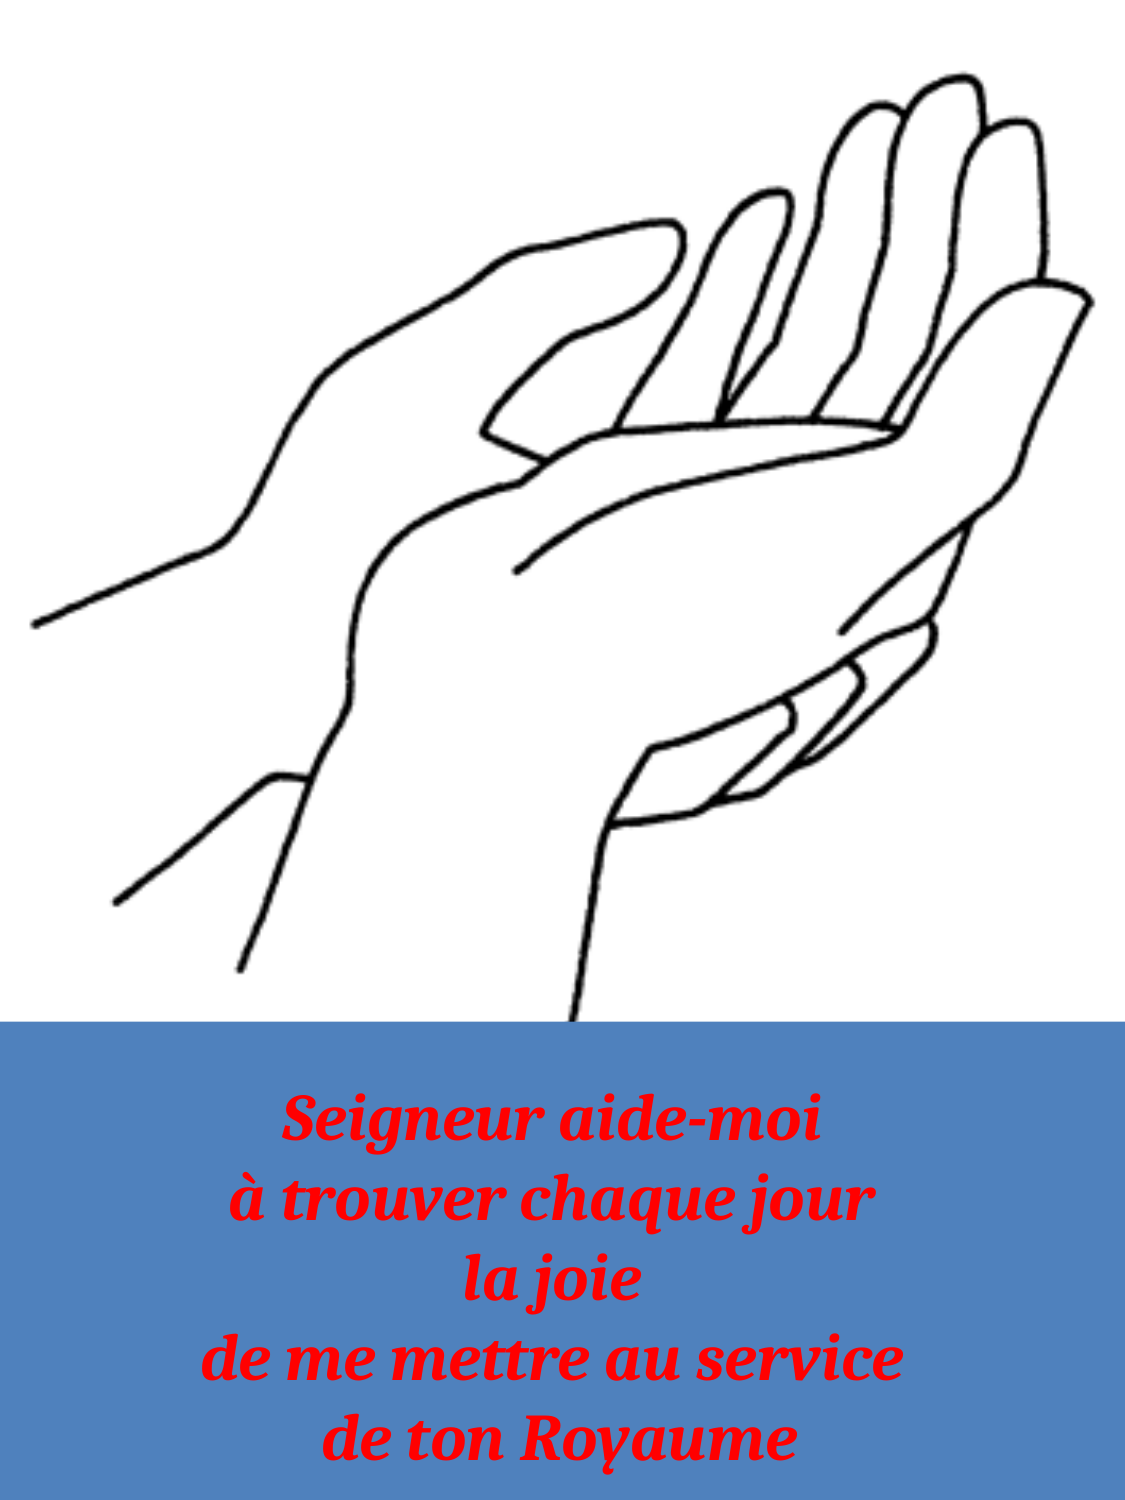

Seigneur aide-moi
à trouver chaque jour
la joie
de me mettre au service
de ton Royaume